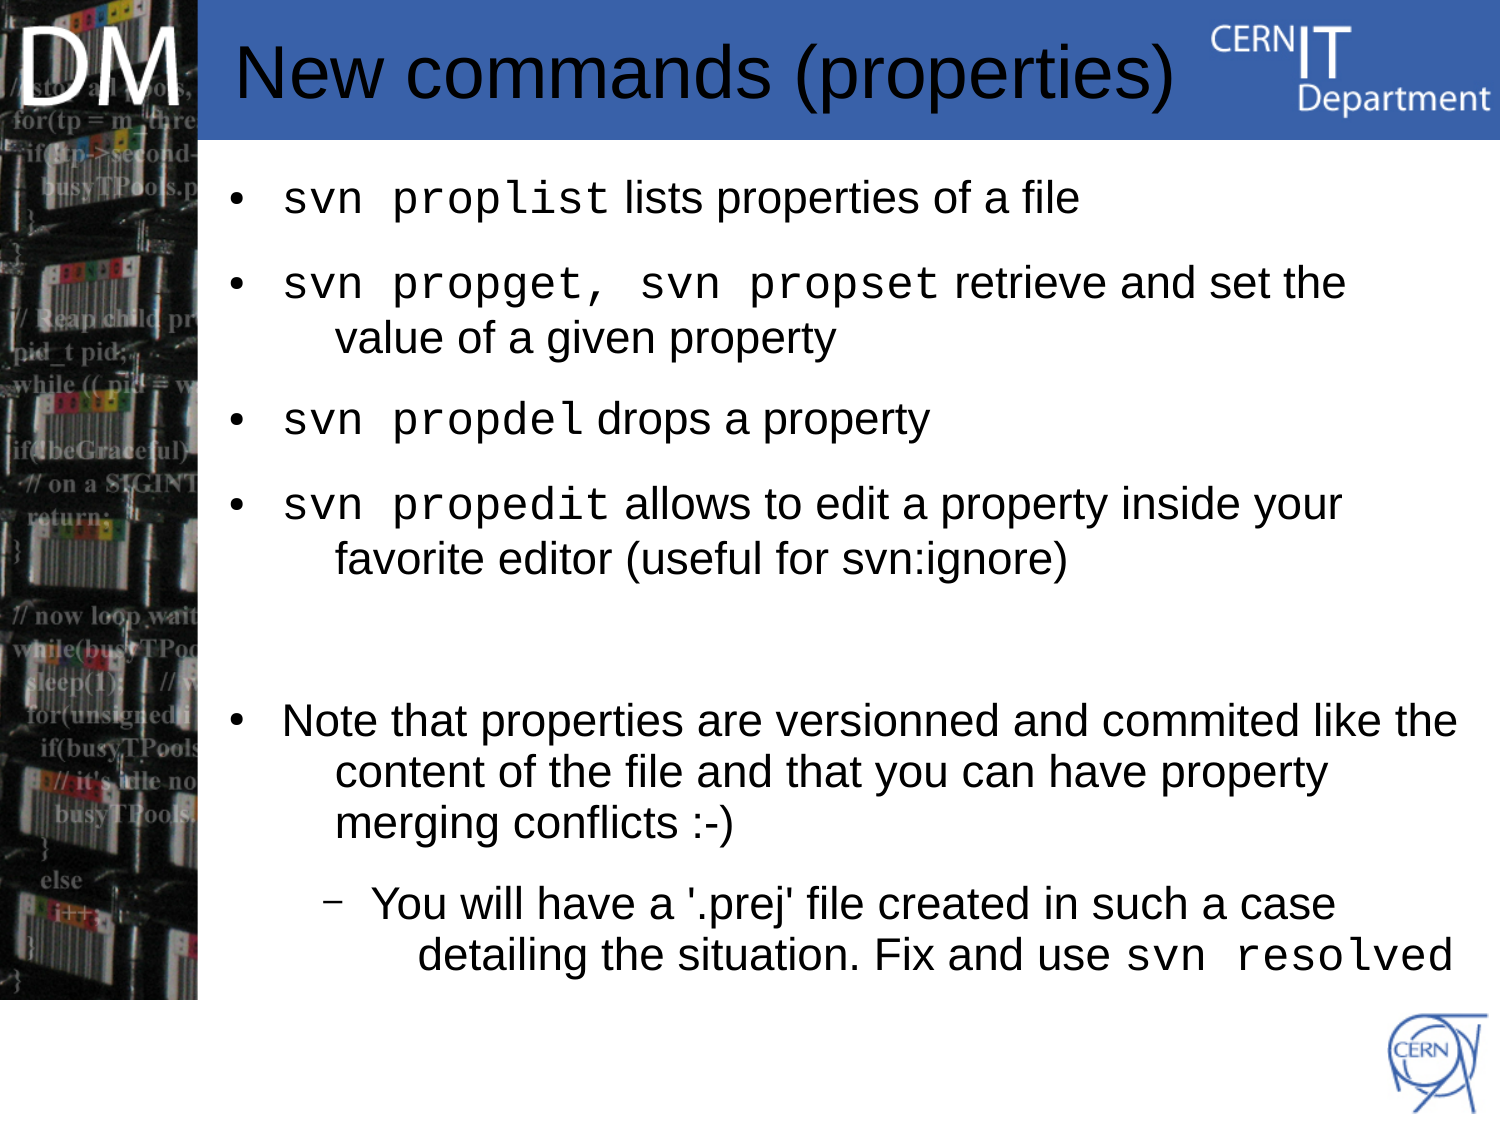

# New commands (properties)
svn proplist lists properties of a file
svn propget, svn propset retrieve and set the value of a given property
svn propdel drops a property
svn propedit allows to edit a property inside your favorite editor (useful for svn:ignore)
Note that properties are versionned and commited like the content of the file and that you can have property merging conflicts :-)
You will have a '.prej' file created in such a case detailing the situation. Fix and use svn resolved